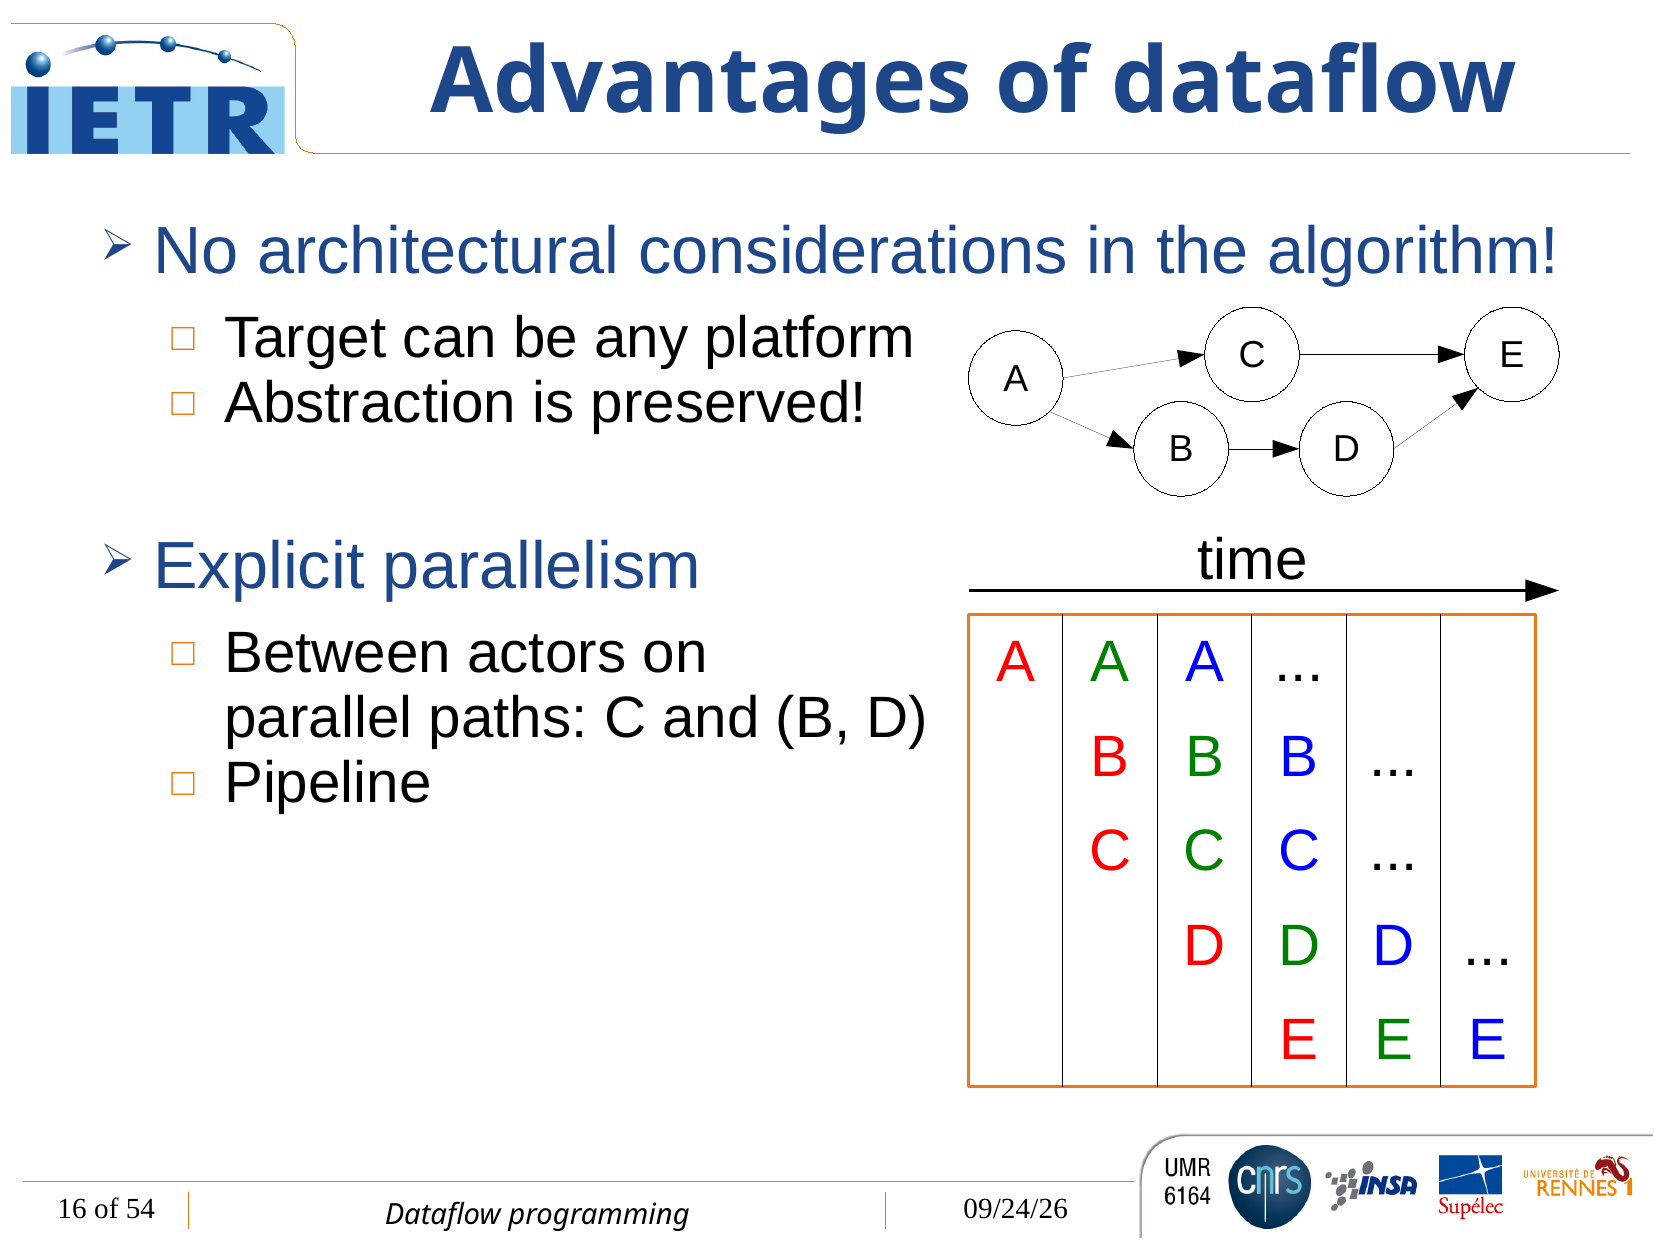

# Advantages of dataflow
No architectural considerations in the algorithm!
Target can be any platform
Abstraction is preserved!
Explicit parallelism
Between actors on
parallel paths: C and (B, D)
Pipeline
C
E
A
B
D
time
A
A
A
...
B
B
B
...
C
C
C
...
D
D
D
...
E
E
E
16
Dataflow programming